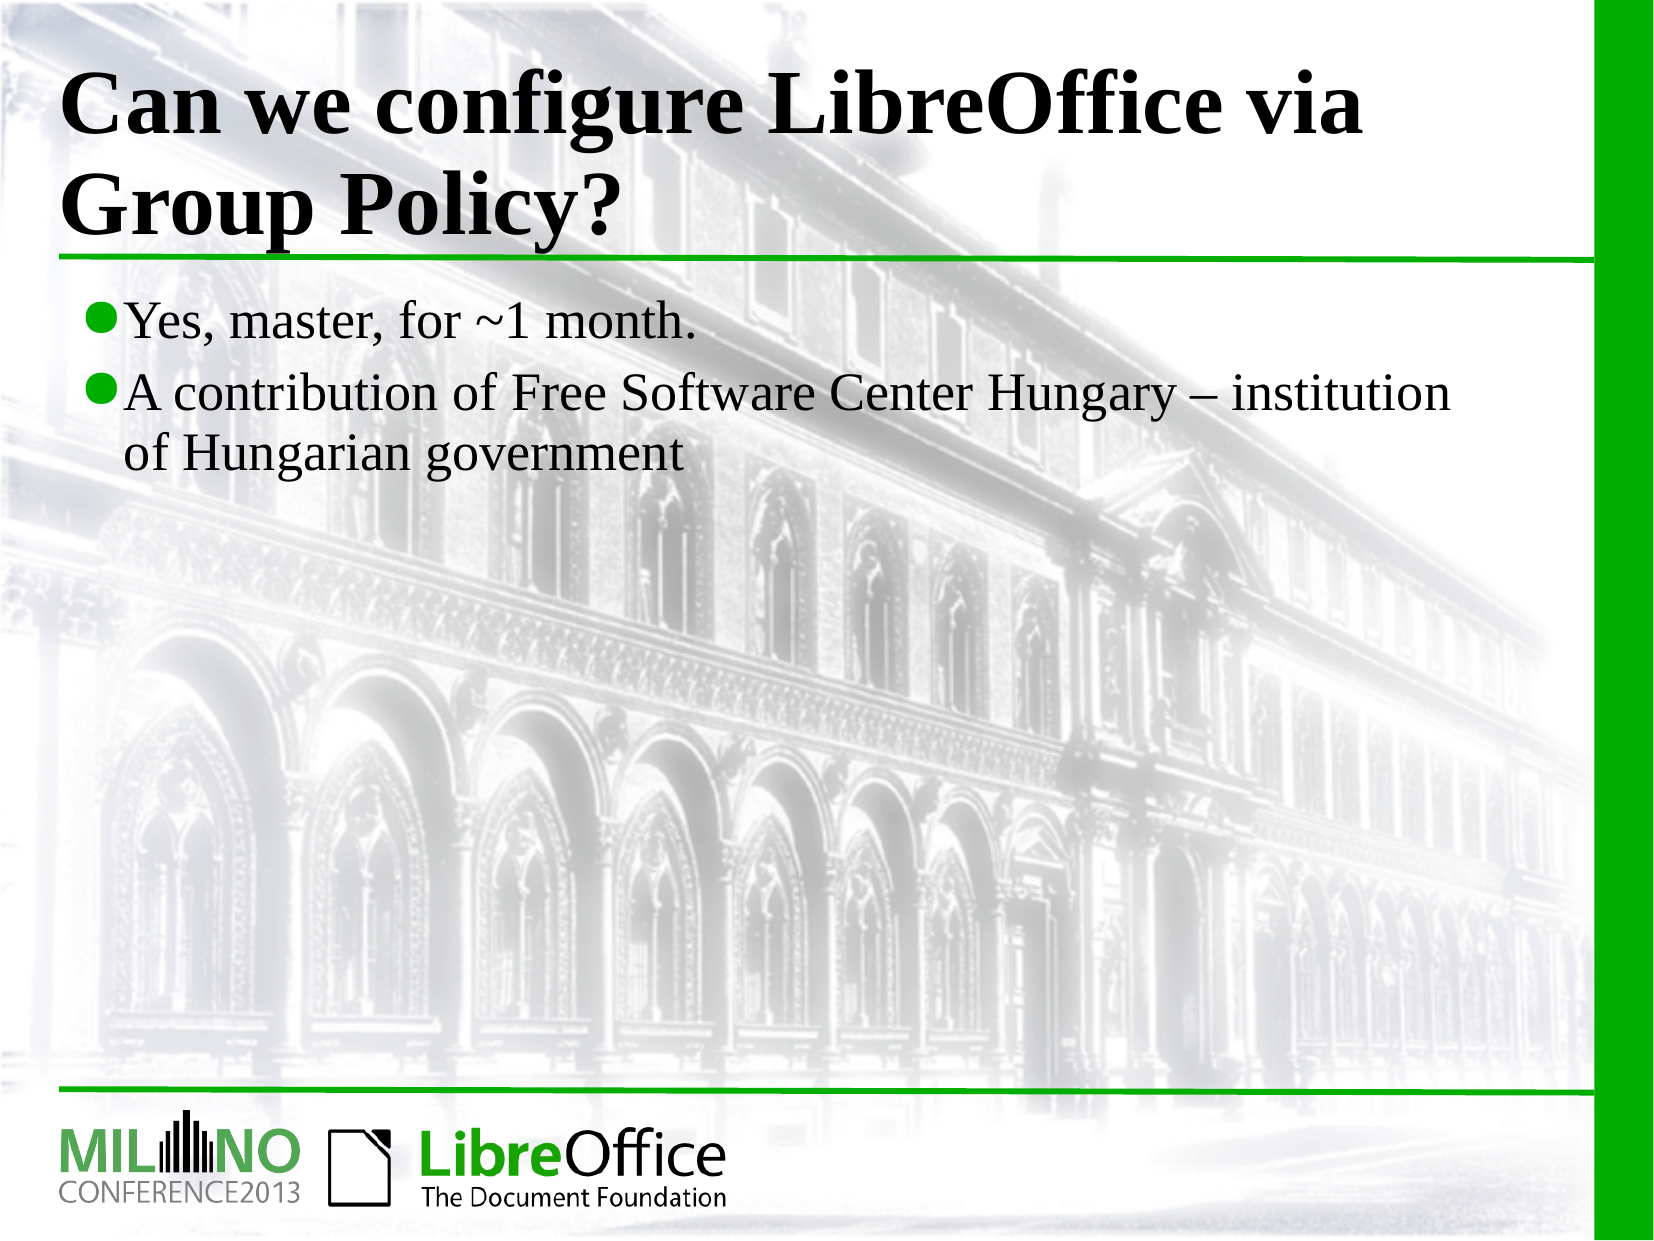

# Can we configure LibreOffice via Group Policy?
Yes, master, for ~1 month.
A contribution of Free Software Center Hungary – institution of Hungarian government